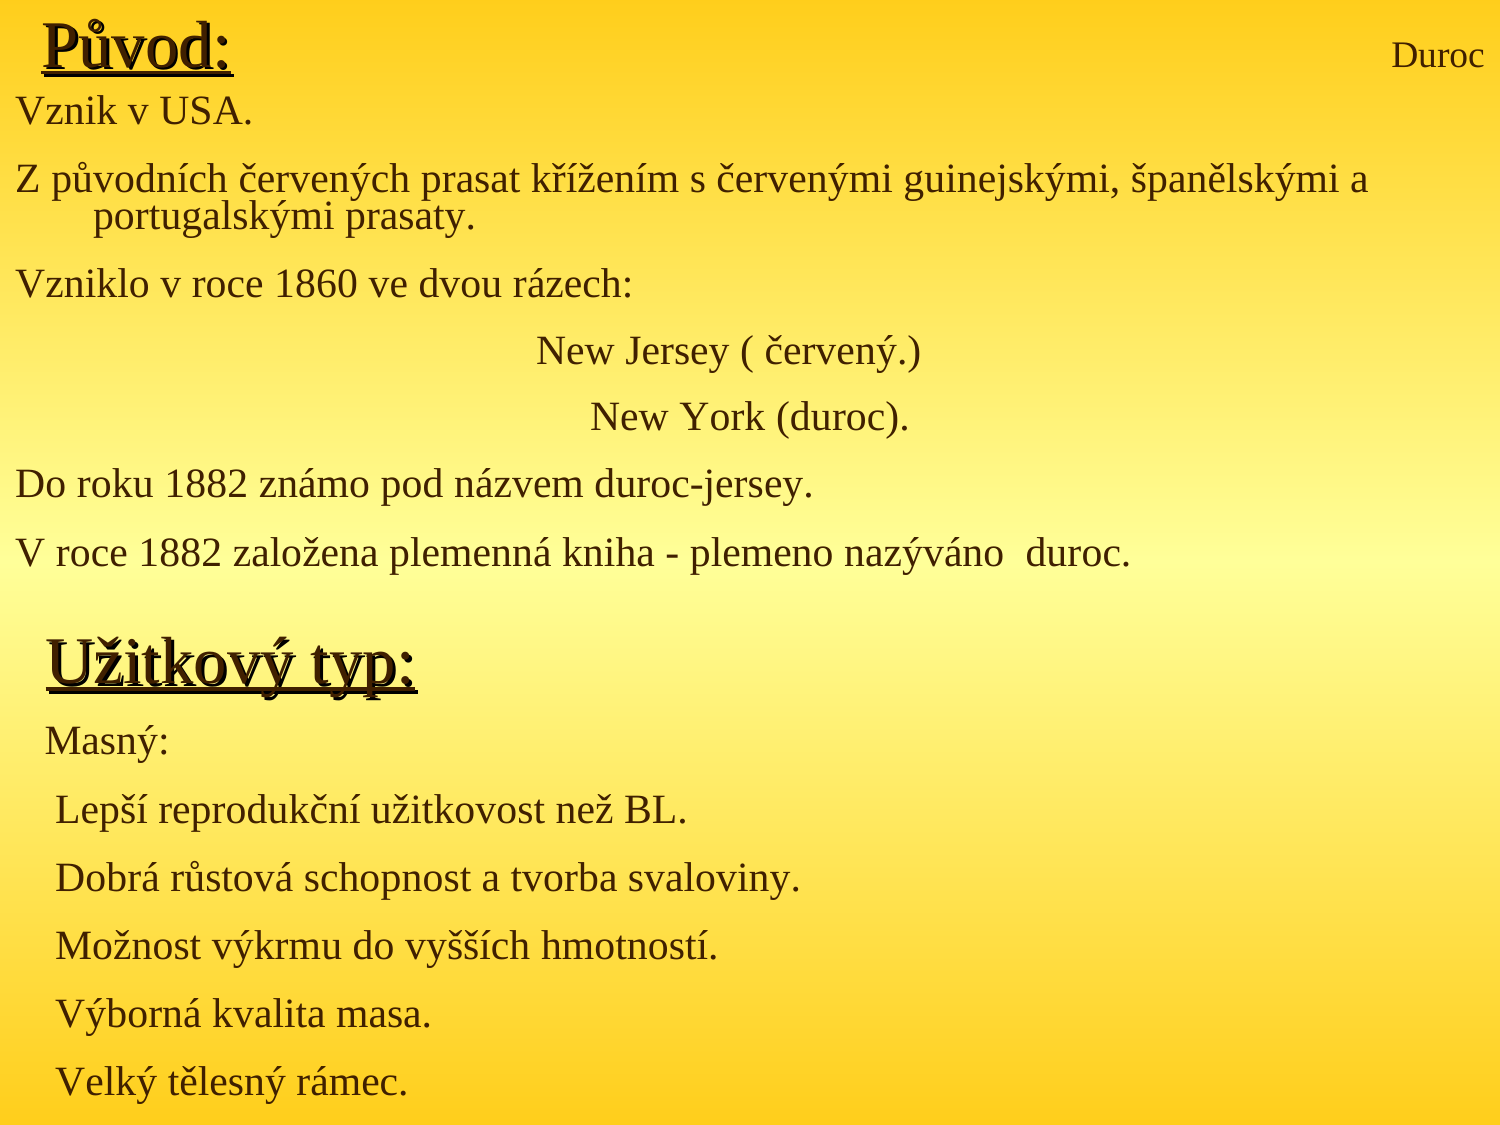

Původ:							 	Duroc
Vznik v USA.
Z původních červených prasat křížením s červenými guinejskými, španělskými a portugalskými prasaty.
Vzniklo v roce 1860 ve dvou rázech:
 New Jersey ( červený.)
New York (duroc).
Do roku 1882 známo pod názvem duroc-jersey.
V roce 1882 založena plemenná kniha - plemeno nazýváno duroc.
Užitkový typ:
Masný:
 Lepší reprodukční užitkovost než BL.
 Dobrá růstová schopnost a tvorba svaloviny.
 Možnost výkrmu do vyšších hmotností.
 Výborná kvalita masa.
 Velký tělesný rámec.